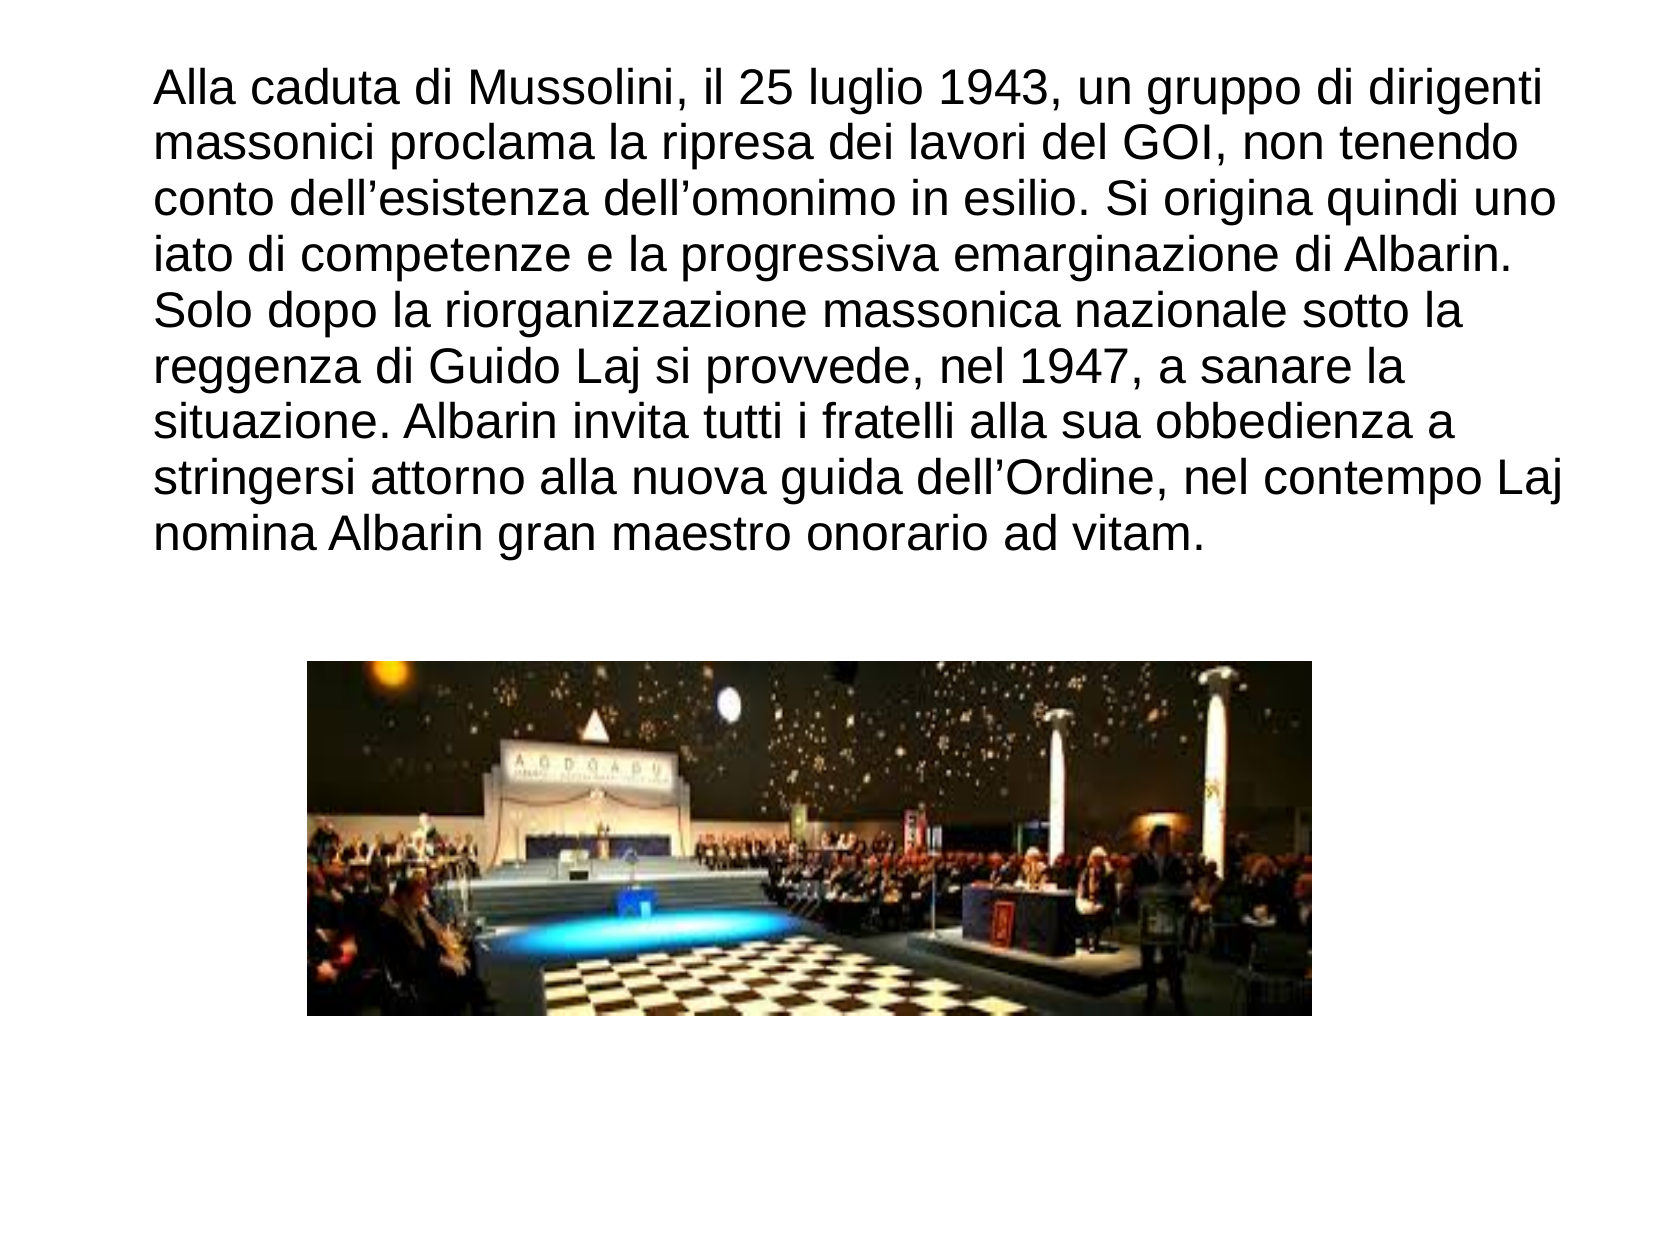

# Alla caduta di Mussolini, il 25 luglio 1943, un gruppo di dirigenti massonici proclama la ripresa dei lavori del GOI, non tenendo conto dell’esistenza dell’omonimo in esilio. Si origina quindi uno iato di competenze e la progressiva emarginazione di Albarin. Solo dopo la riorganizzazione massonica nazionale sotto la reggenza di Guido Laj si provvede, nel 1947, a sanare la situazione. Albarin invita tutti i fratelli alla sua obbedienza a stringersi attorno alla nuova guida dell’Ordine, nel contempo Laj nomina Albarin gran maestro onorario ad vitam.